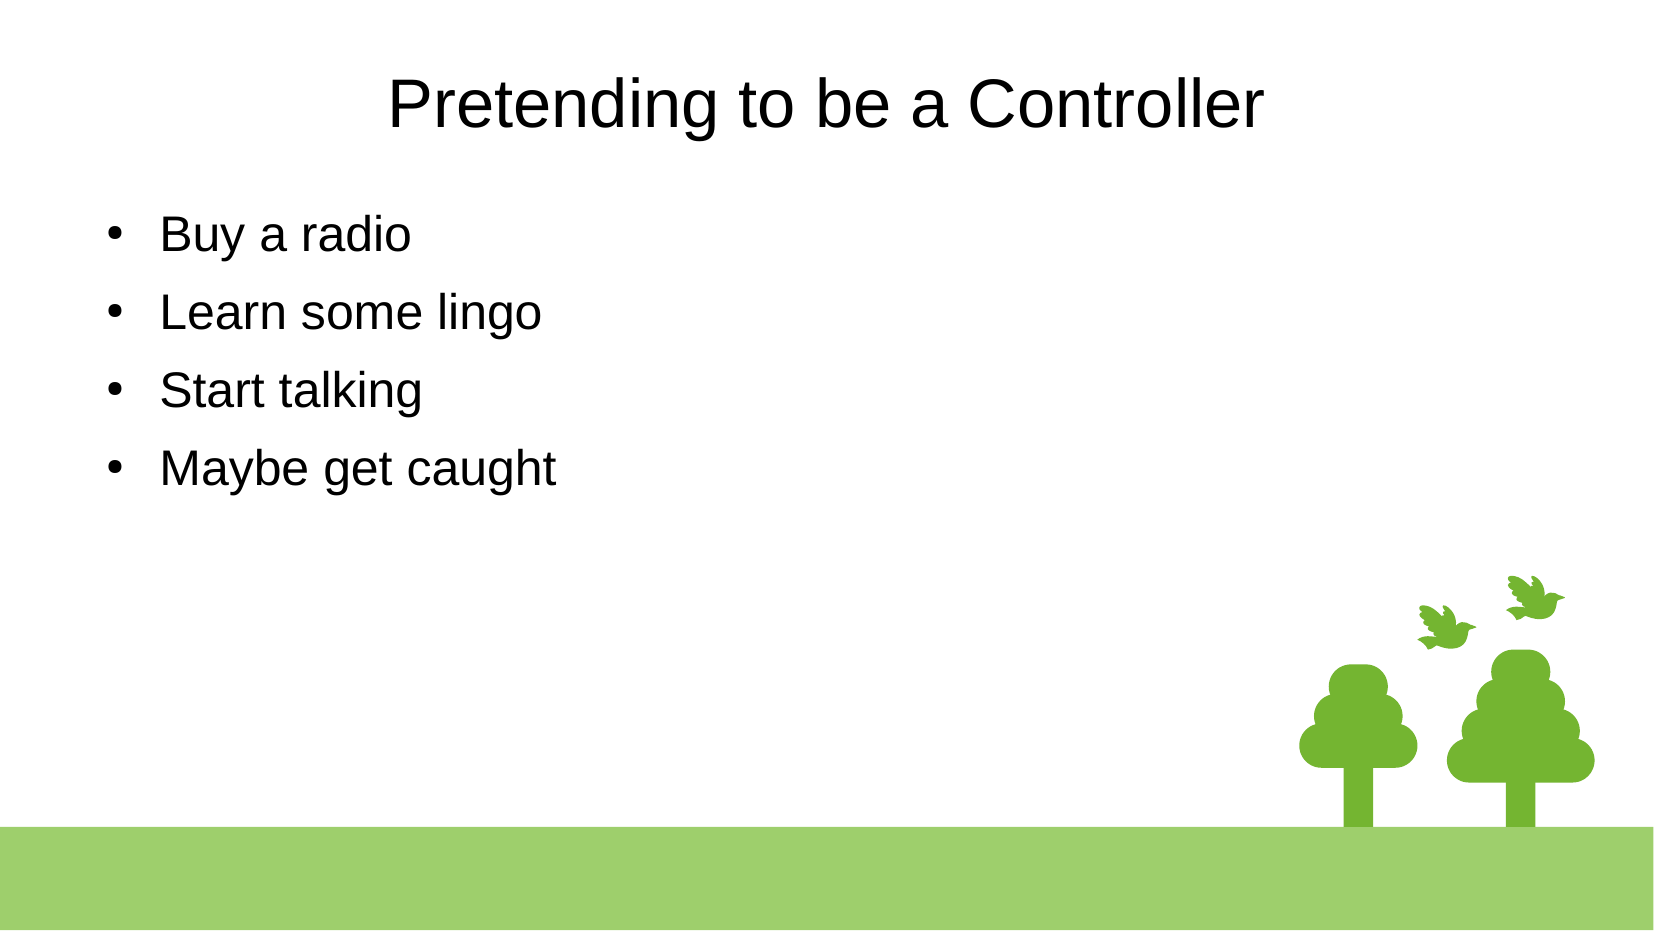

# Pretending to be a Controller
Buy a radio
Learn some lingo
Start talking
Maybe get caught